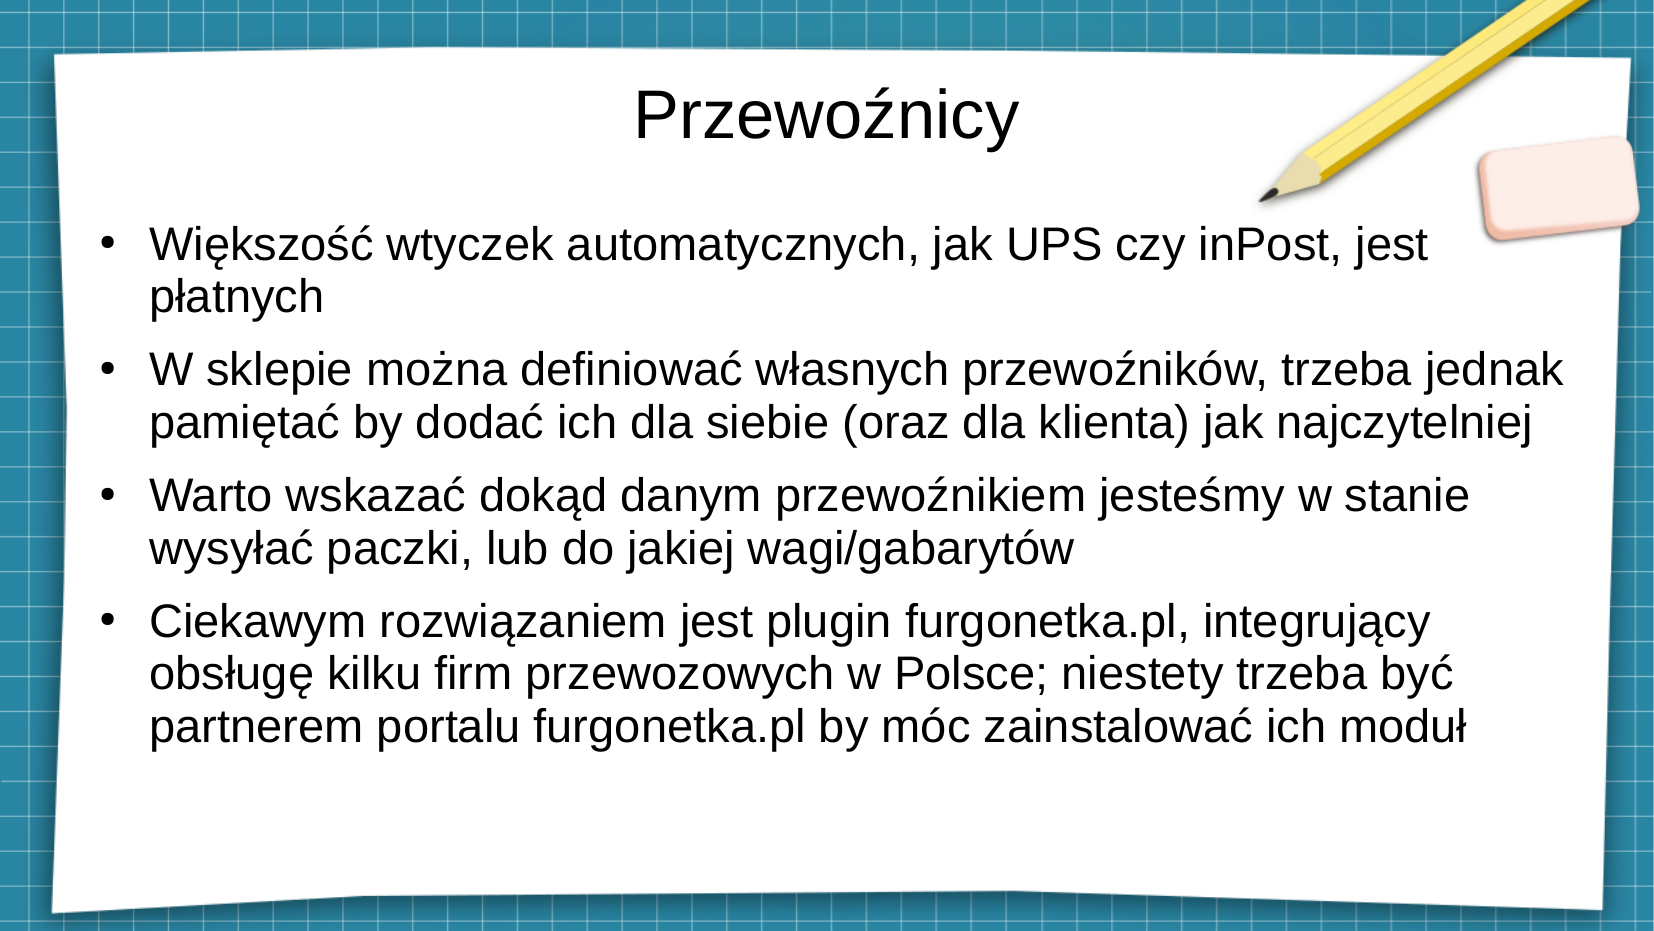

# Przewoźnicy
Większość wtyczek automatycznych, jak UPS czy inPost, jest płatnych
W sklepie można definiować własnych przewoźników, trzeba jednak pamiętać by dodać ich dla siebie (oraz dla klienta) jak najczytelniej
Warto wskazać dokąd danym przewoźnikiem jesteśmy w stanie wysyłać paczki, lub do jakiej wagi/gabarytów
Ciekawym rozwiązaniem jest plugin furgonetka.pl, integrujący obsługę kilku firm przewozowych w Polsce; niestety trzeba być partnerem portalu furgonetka.pl by móc zainstalować ich moduł